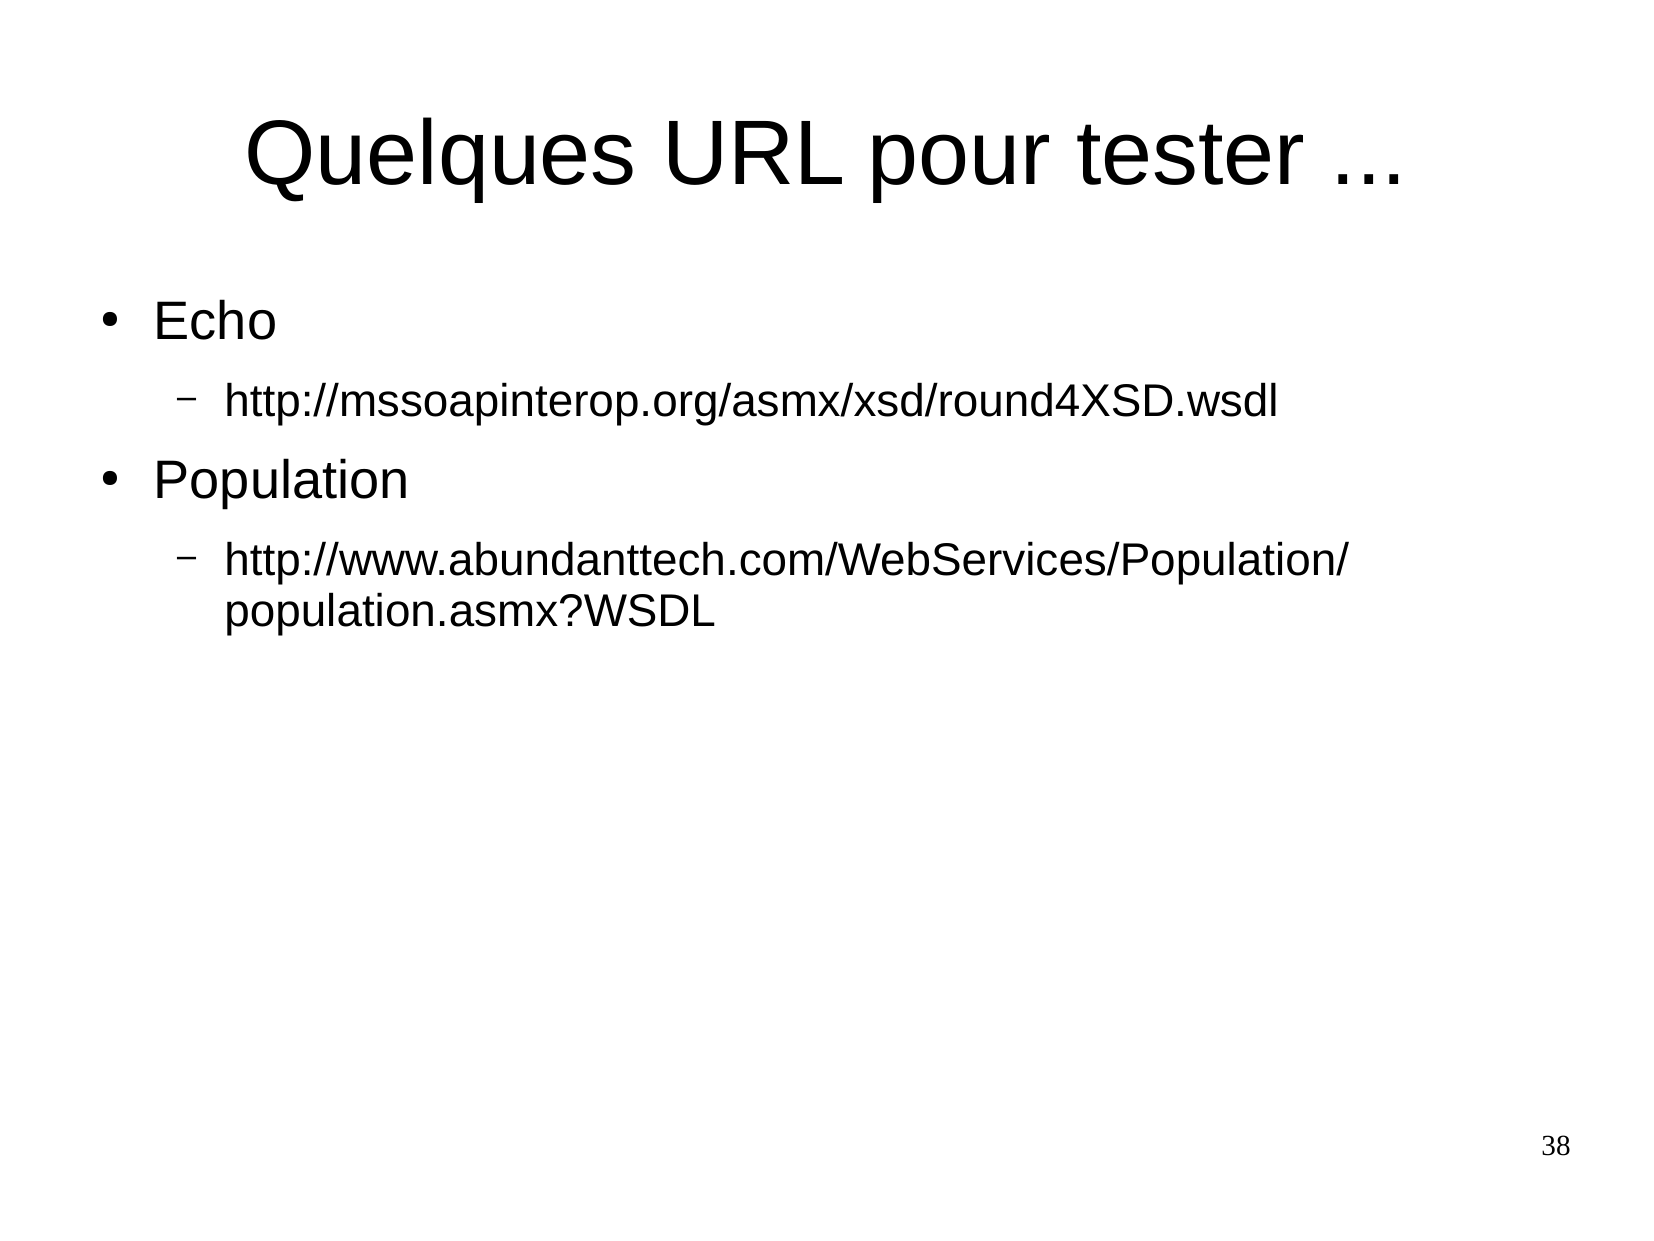

# Quelques URL pour tester ...
Echo
http://mssoapinterop.org/asmx/xsd/round4XSD.wsdl
Population
http://www.abundanttech.com/WebServices/Population/population.asmx?WSDL
38